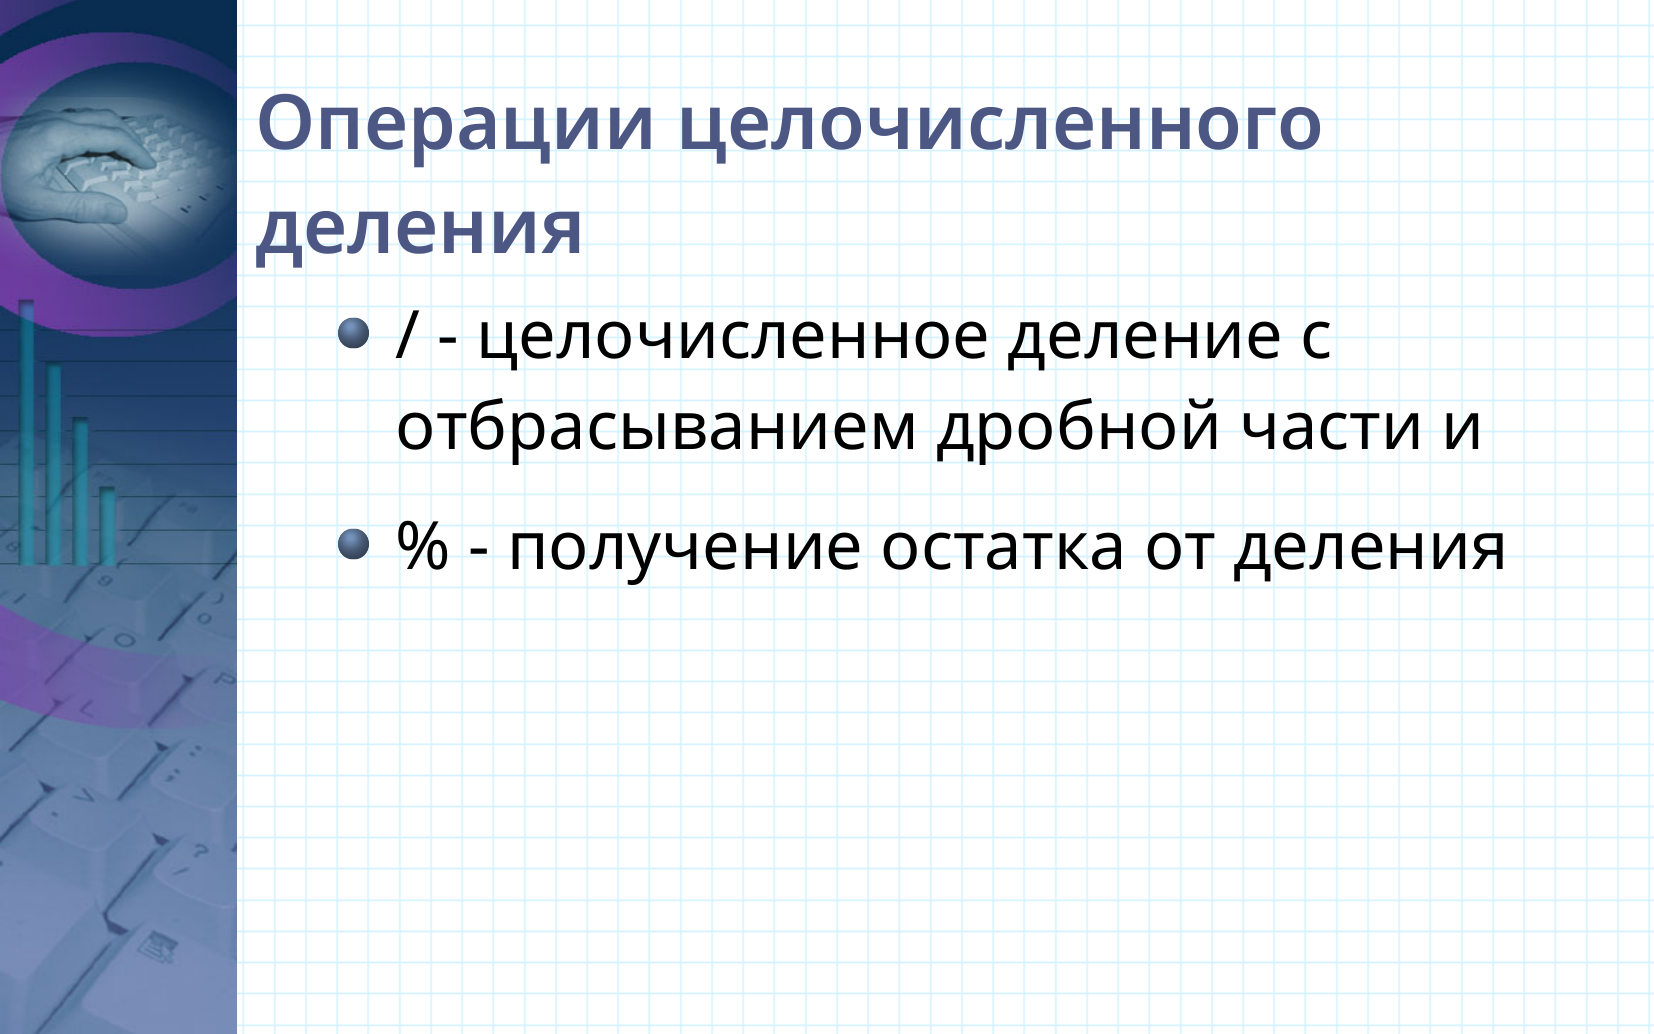

# Операции целочисленного деления
/ - целочисленное деление с отбрасыванием дробной части и
% - получение остатка от деления